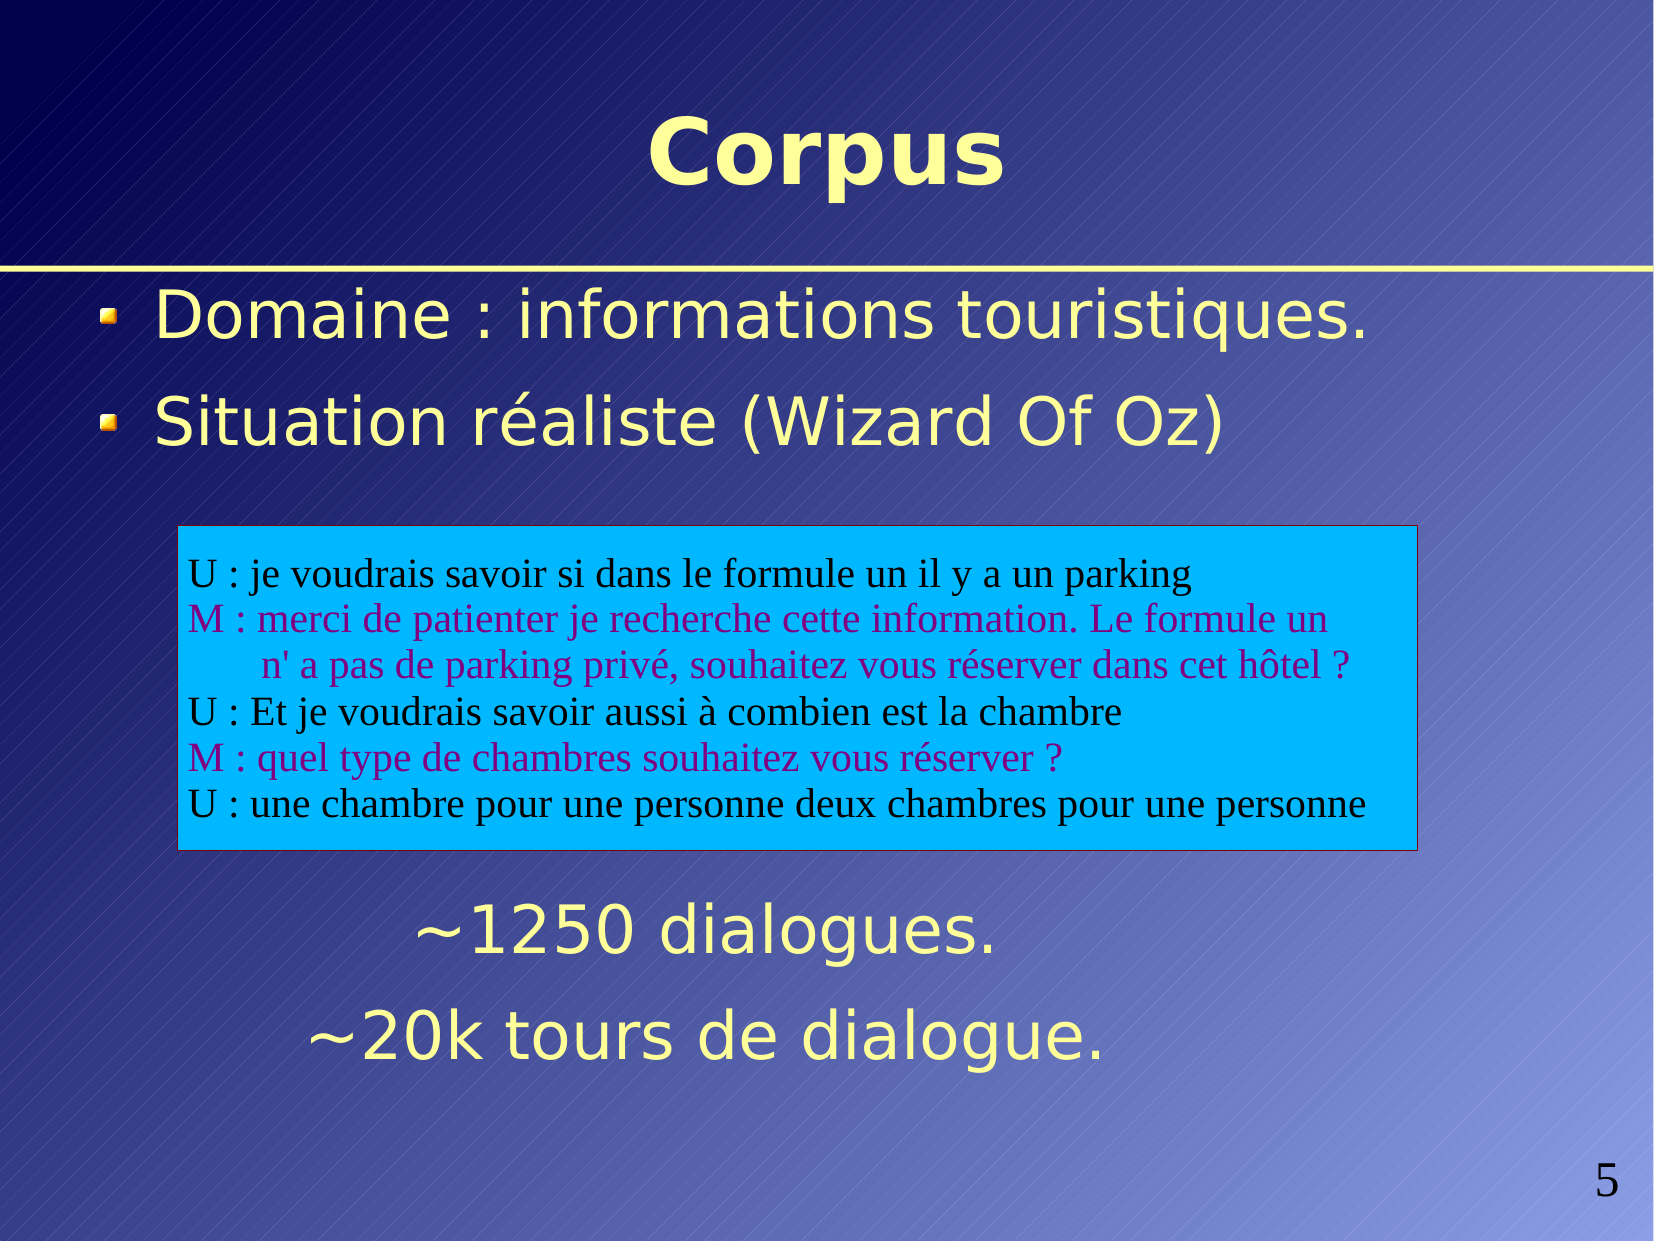

# Corpus
Domaine : informations touristiques.
Situation réaliste (Wizard Of Oz)
 U : je voudrais savoir si dans le formule un il y a un parking
 M : merci de patienter je recherche cette information. Le formule un
 n' a pas de parking privé, souhaitez vous réserver dans cet hôtel ?
 U : Et je voudrais savoir aussi à combien est la chambre
 M : quel type de chambres souhaitez vous réserver ?
 U : une chambre pour une personne deux chambres pour une personne
~1250 dialogues.
~20k tours de dialogue.
5